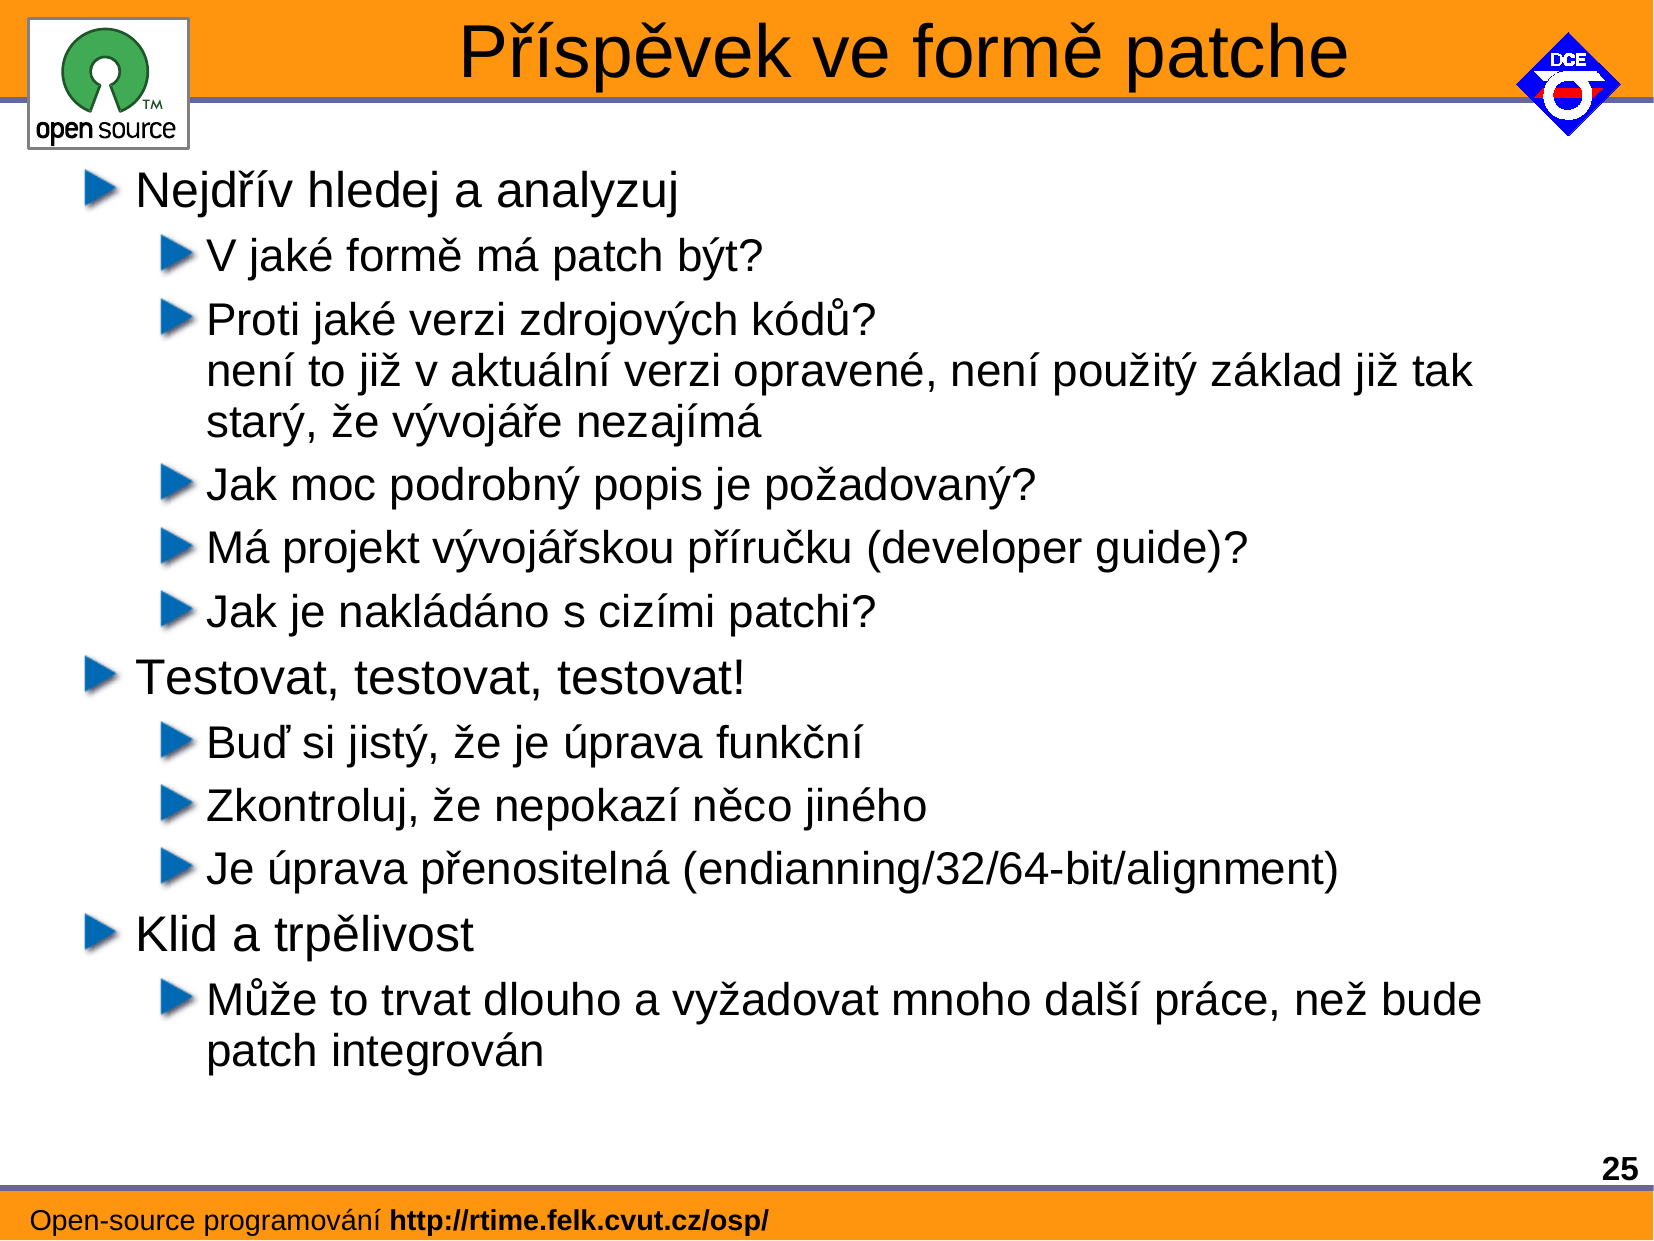

# Příspěvek ve formě patche
Nejdřív hledej a analyzuj
V jaké formě má patch být?
Proti jaké verzi zdrojových kódů?
není to již v aktuální verzi opravené, není použitý základ již tak starý, že vývojáře nezajímá
Jak moc podrobný popis je požadovaný?
Má projekt vývojářskou příručku (developer guide)?
Jak je nakládáno s cizími patchi?
Testovat, testovat, testovat!
Buď si jistý, že je úprava funkční
Zkontroluj, že nepokazí něco jiného
Je úprava přenositelná (endianning/32/64-bit/alignment)
Klid a trpělivost
Může to trvat dlouho a vyžadovat mnoho další práce, než bude patch integrován